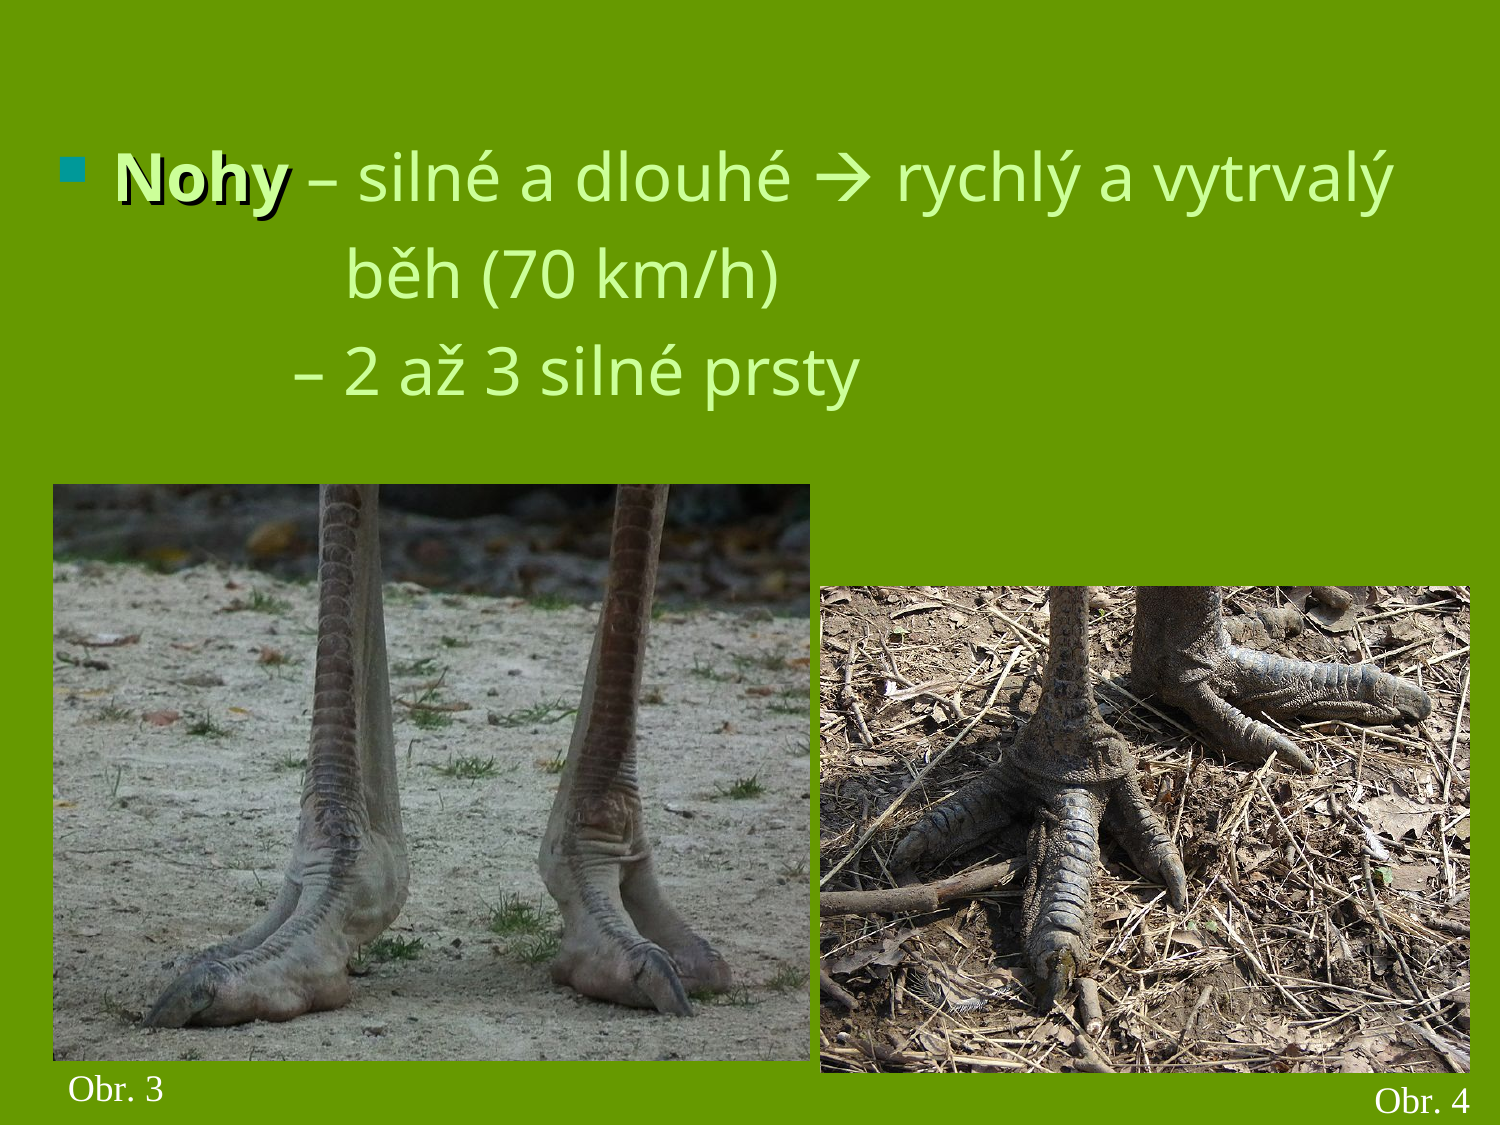

# Nohy – silné a dlouhé  rychlý a vytrvalý
		 běh (70 km/h)
		 – 2 až 3 silné prsty
Obr. 3
 Obr. 4